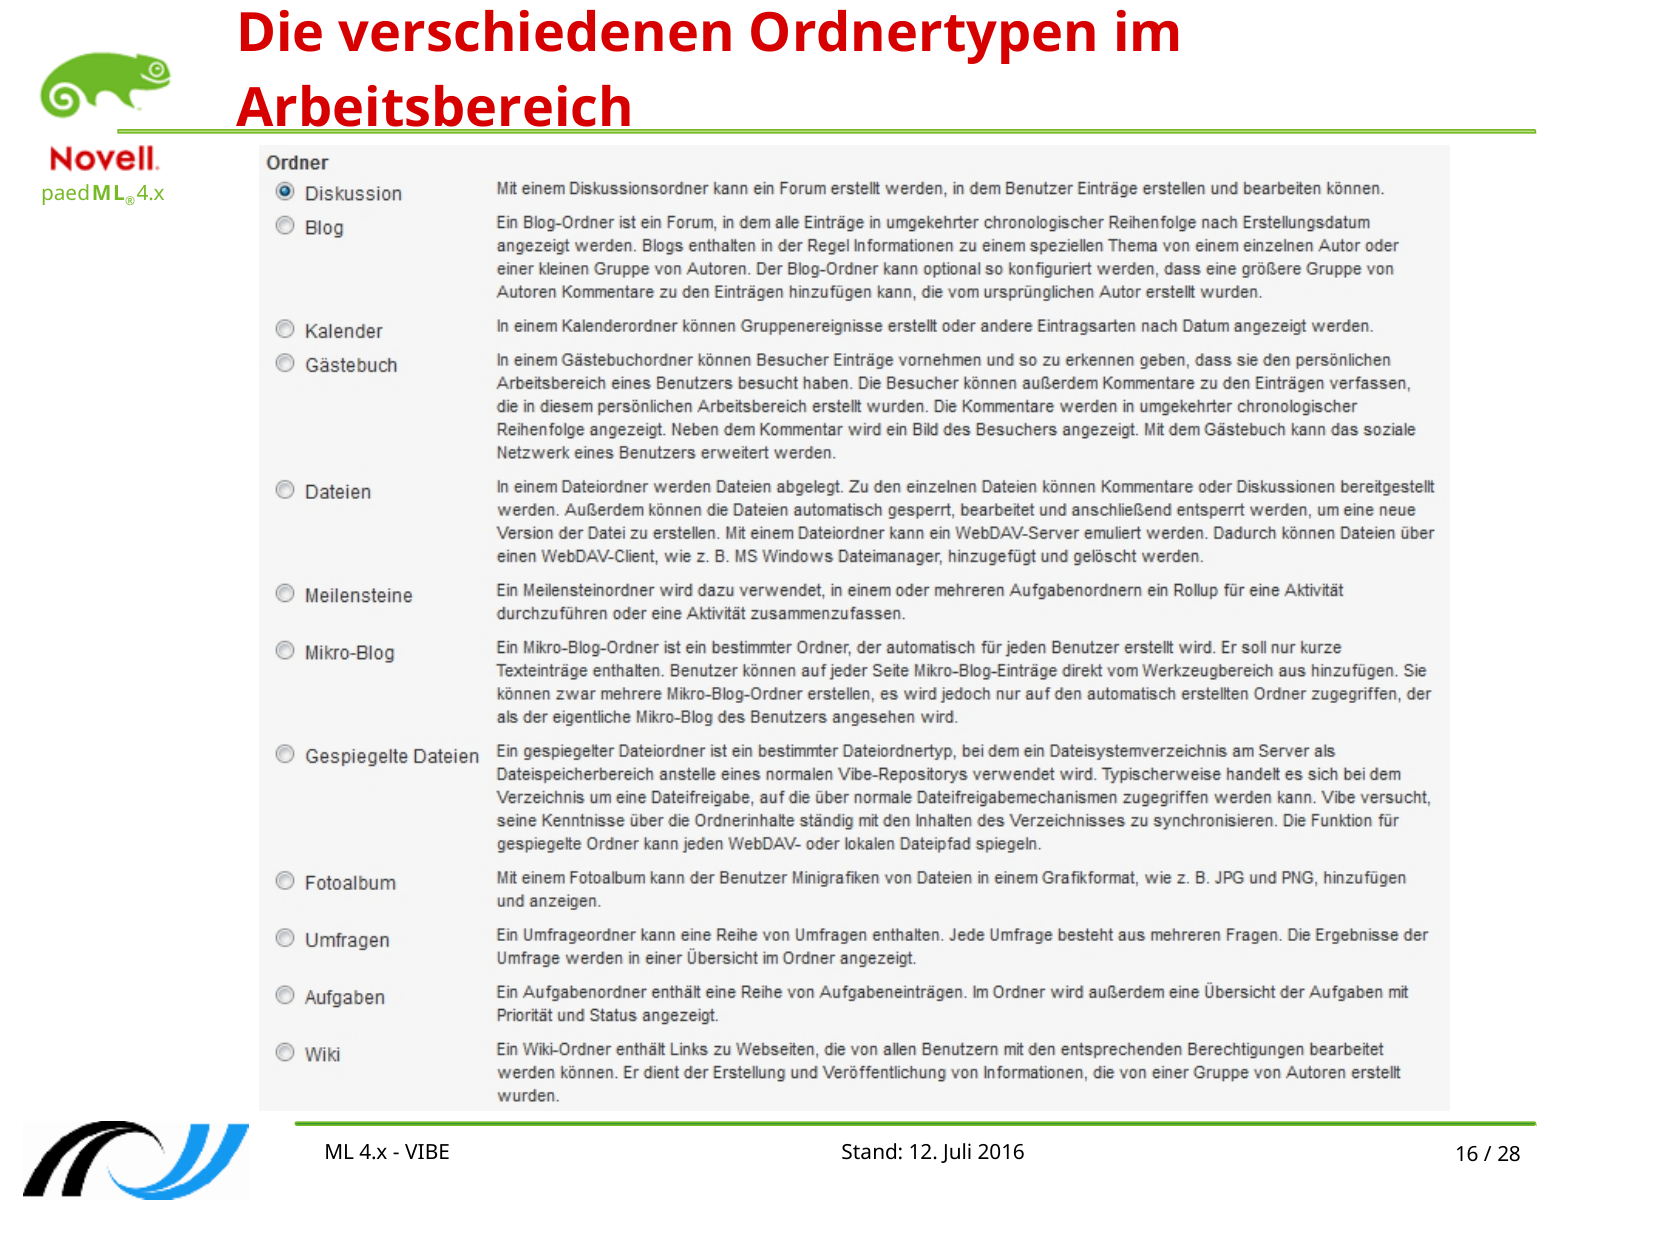

# Die verschiedenen Ordnertypen im Arbeitsbereich
ML 4.x - VIBE
12. Juli 2016
16